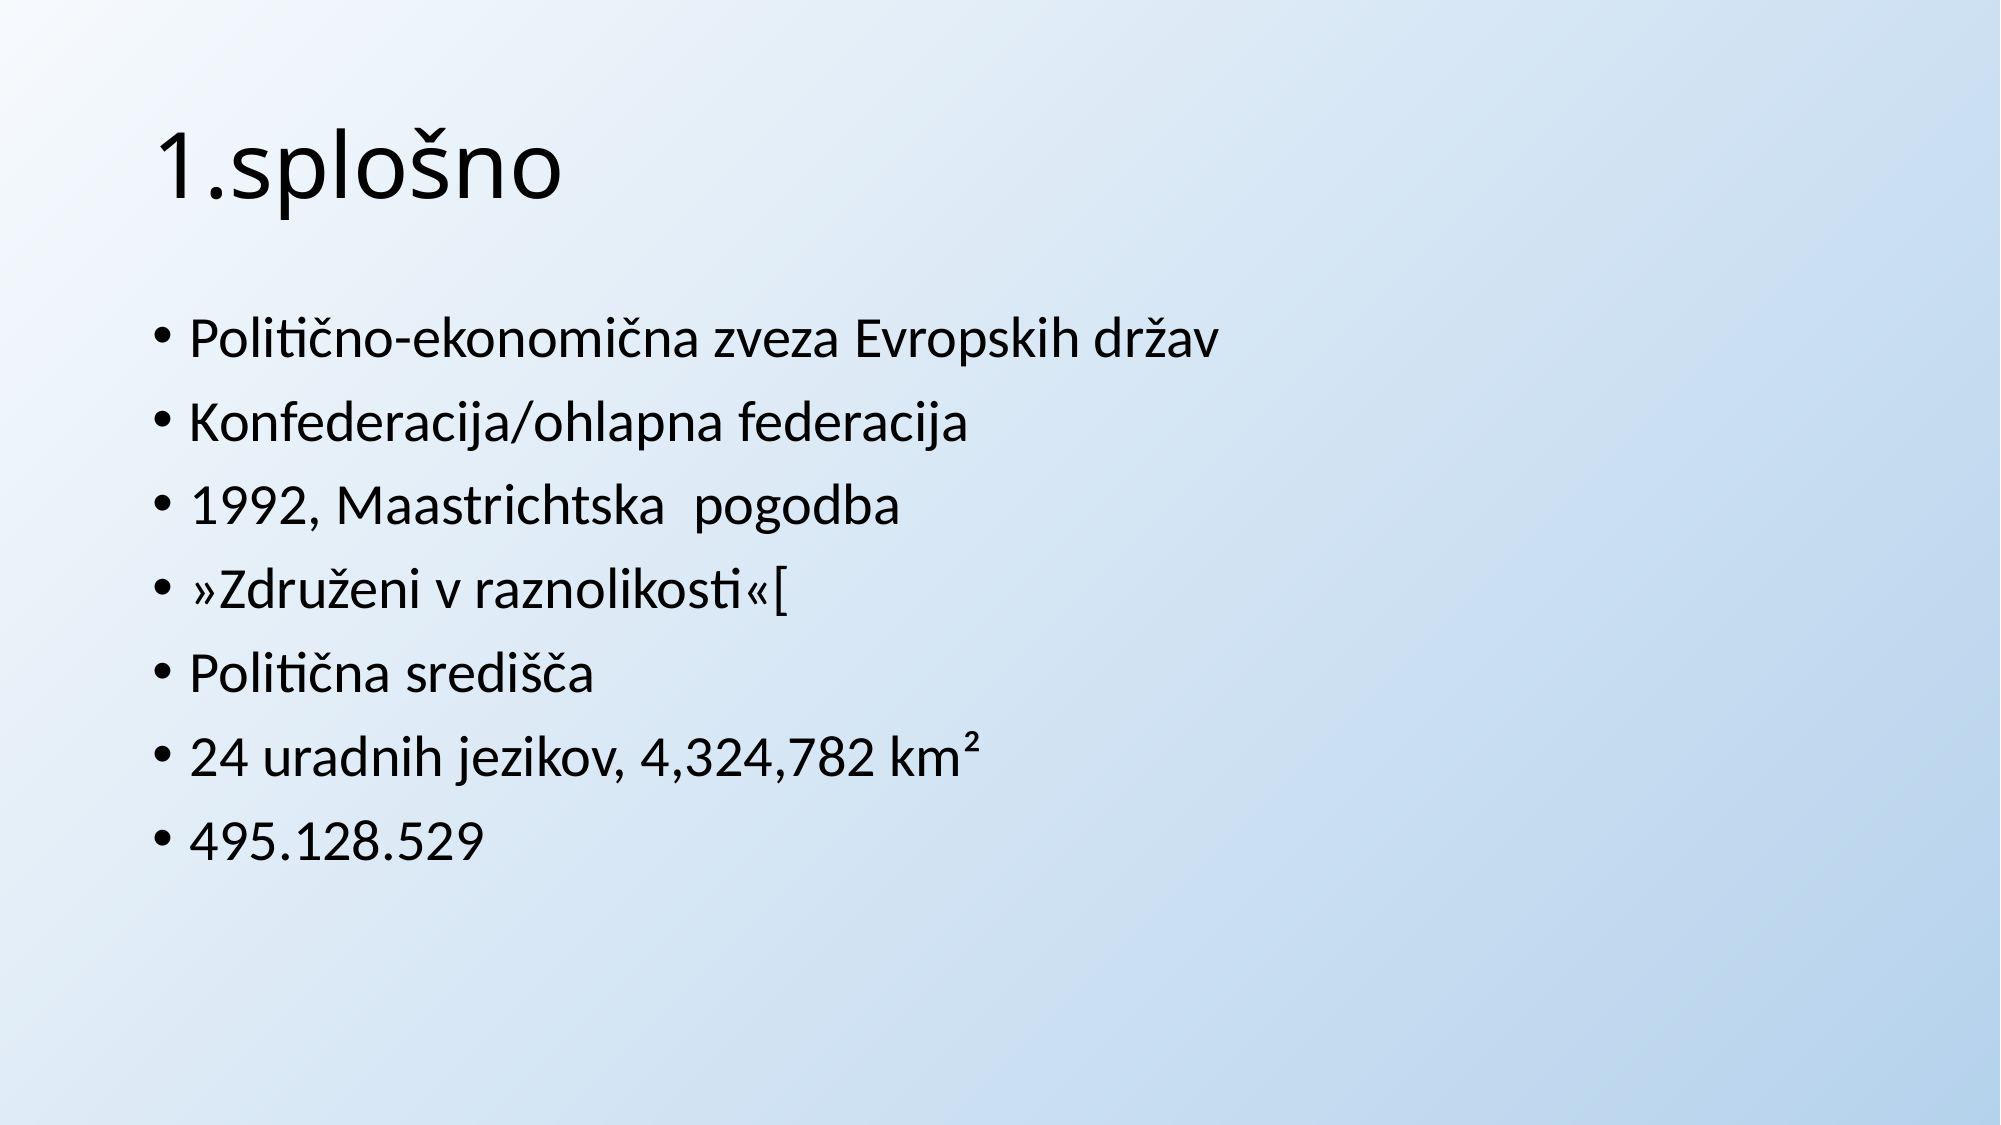

# 1.splošno
Politično-ekonomična zveza Evropskih držav
Konfederacija/ohlapna federacija
1992, Maastrichtska pogodba
»Združeni v raznolikosti«[
Politična središča
24 uradnih jezikov, 4,324,782 km²
495.128.529